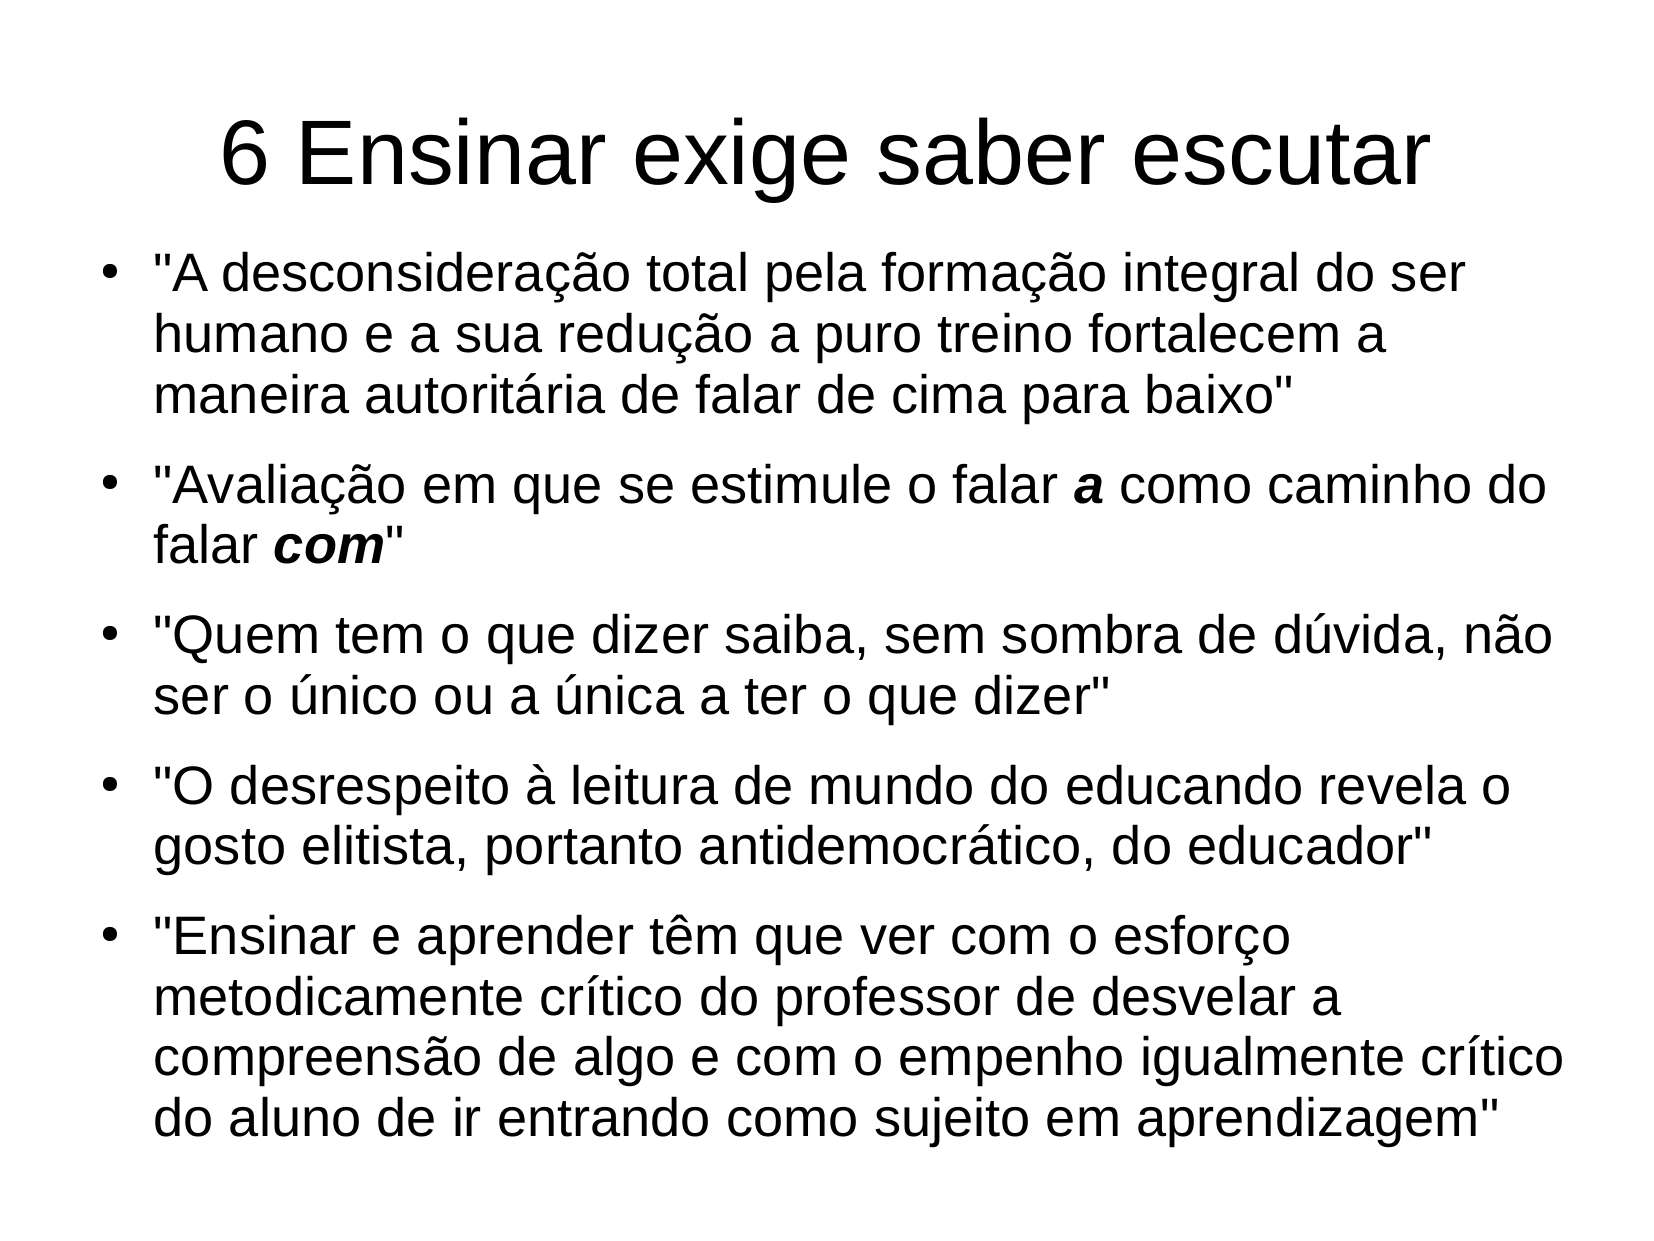

# 6 Ensinar exige saber escutar
"A desconsideração total pela formação integral do ser humano e a sua redução a puro treino fortalecem a maneira autoritária de falar de cima para baixo"
"Avaliação em que se estimule o falar a como caminho do falar com"
"Quem tem o que dizer saiba, sem sombra de dúvida, não ser o único ou a única a ter o que dizer"
"O desrespeito à leitura de mundo do educando revela o gosto elitista, portanto antidemocrático, do educador"
"Ensinar e aprender têm que ver com o esforço metodicamente crítico do professor de desvelar a compreensão de algo e com o empenho igualmente crítico do aluno de ir entrando como sujeito em aprendizagem"